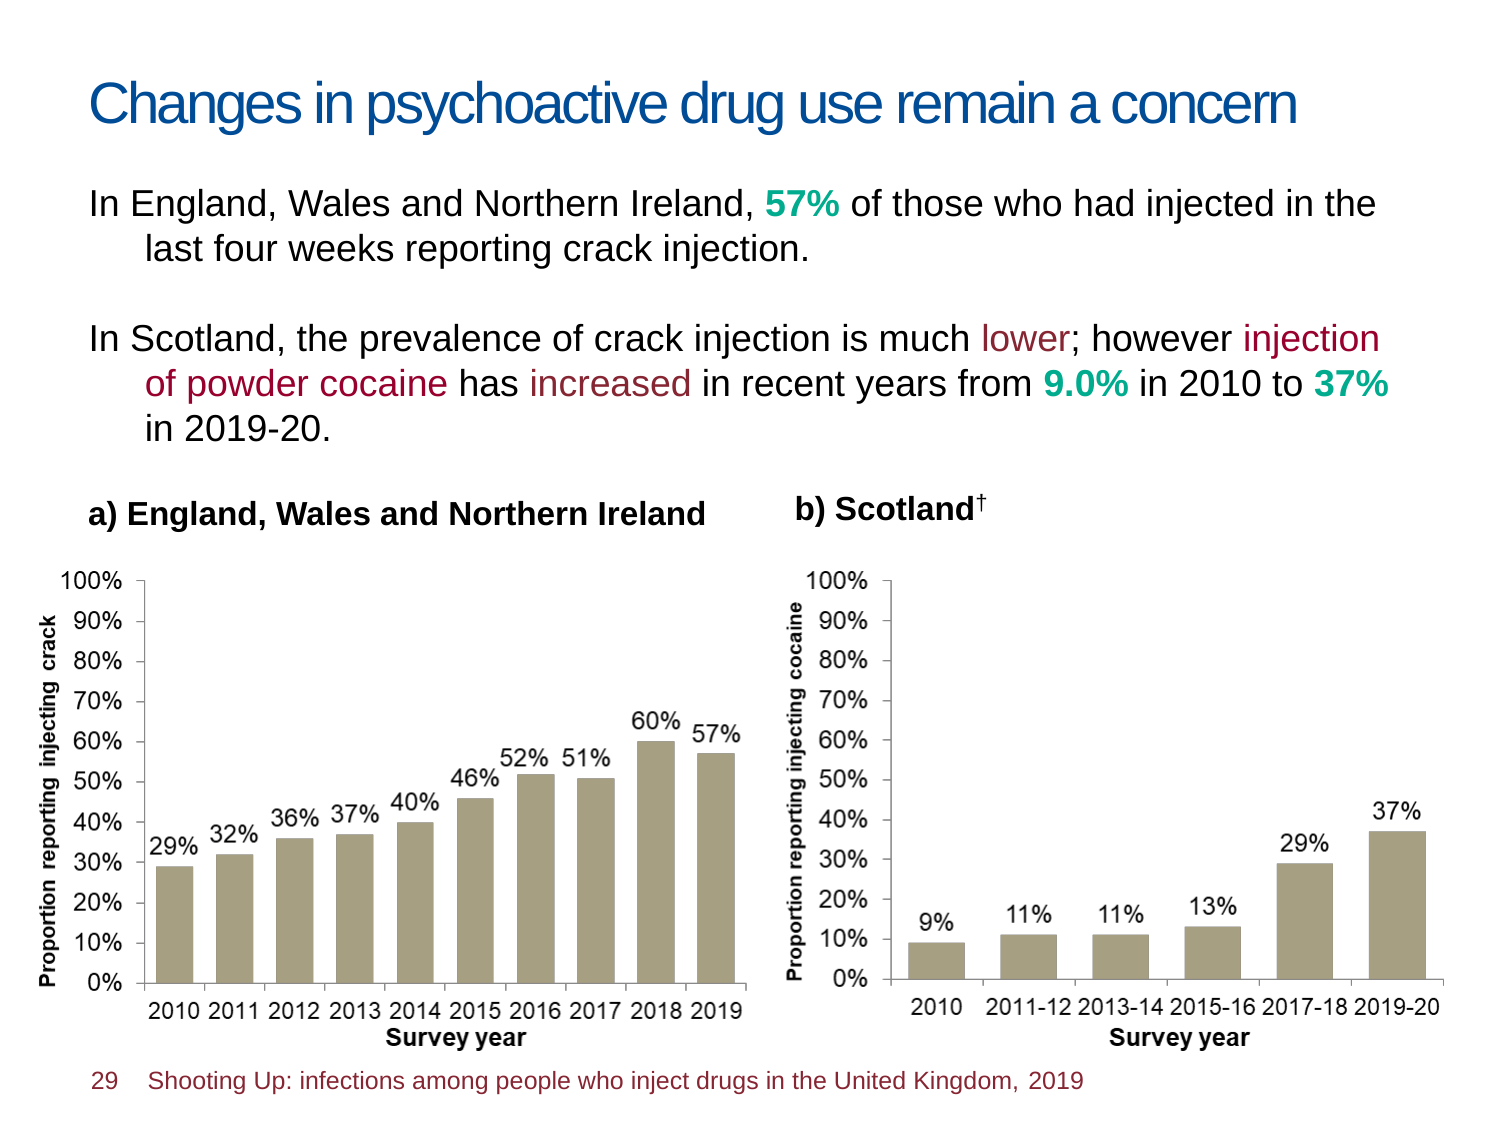

# Changes in psychoactive drug use remain a concern
In England, Wales and Northern Ireland, 57% of those who had injected in the last four weeks reporting crack injection.
In Scotland, the prevalence of crack injection is much lower; however injection of powder cocaine has increased in recent years from 9.0% in 2010 to 37% in 2019-20.
b) Scotland†
a) England, Wales and Northern Ireland
 29
Shooting Up: infections among people who inject drugs in the United Kingdom, 2019